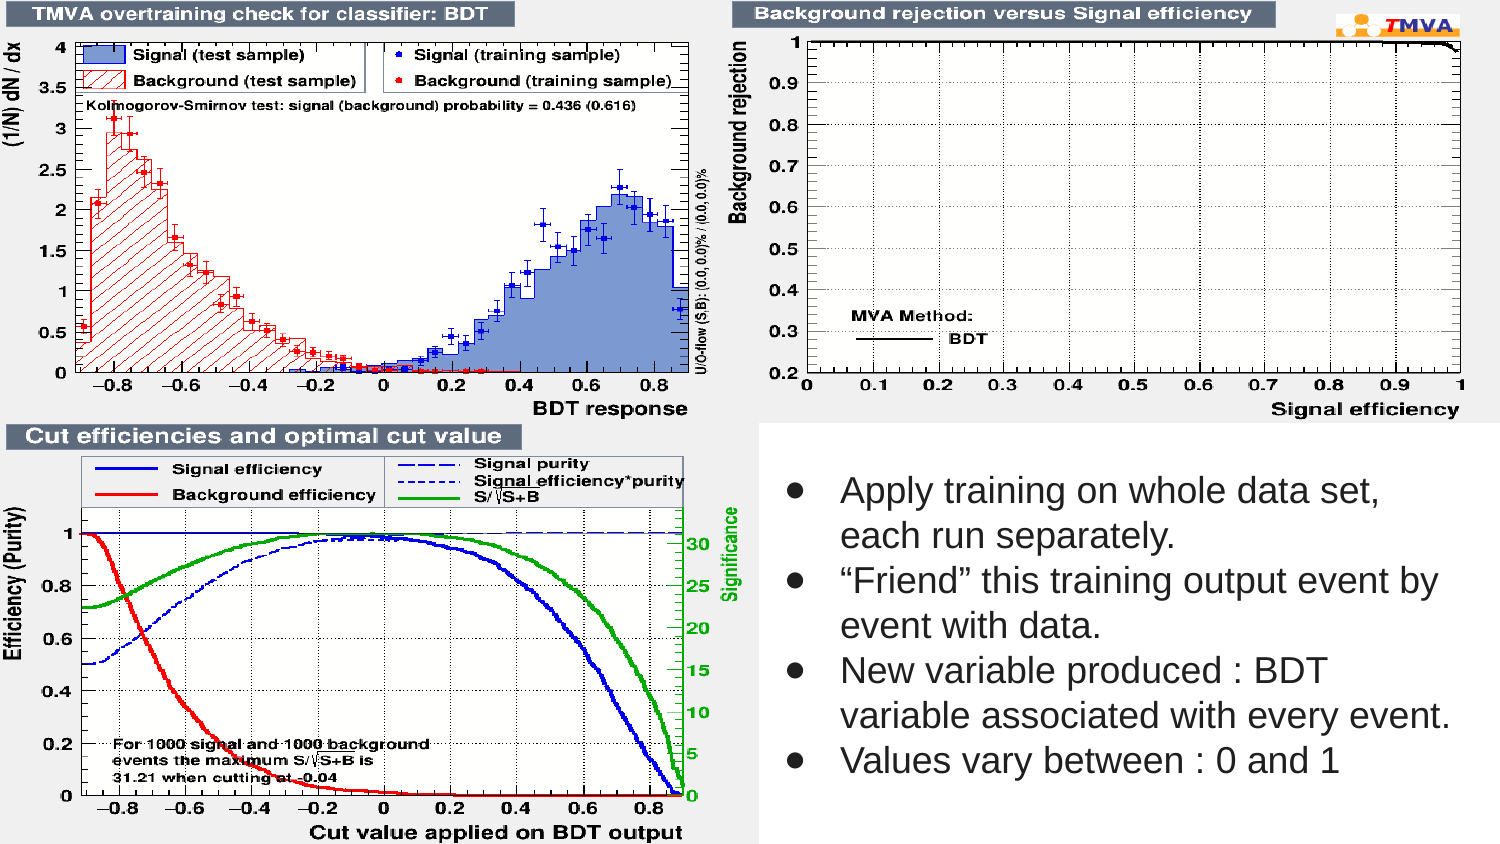

Apply training on whole data set, each run separately.
“Friend” this training output event by event with data.
New variable produced : BDT variable associated with every event.
Values vary between : 0 and 1